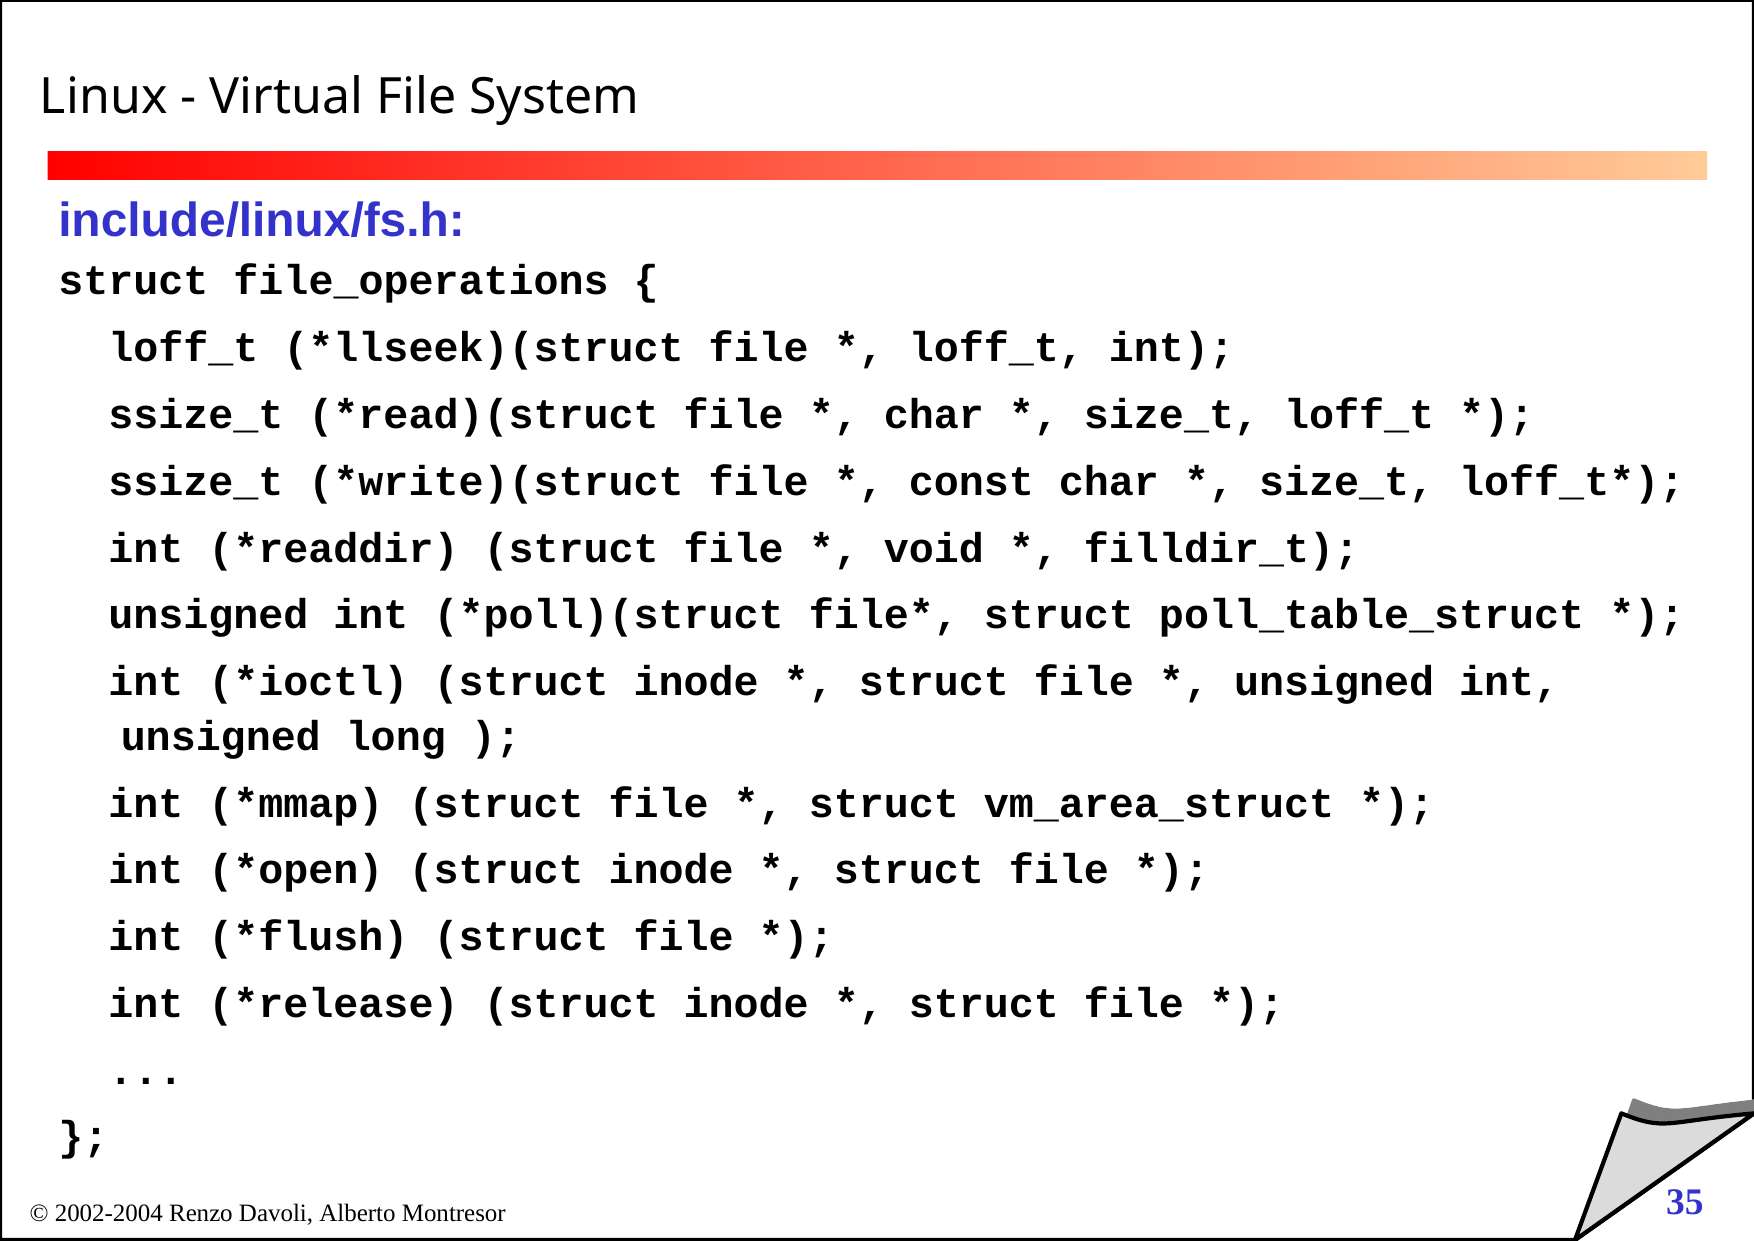

# Linux - Virtual File System
include/linux/fs.h:
struct file_operations {
 loff_t (*llseek)(struct file *, loff_t, int);
 ssize_t (*read)(struct file *, char *, size_t, loff_t *);
 ssize_t (*write)(struct file *, const char *, size_t, loff_t*);
 int (*readdir) (struct file *, void *, filldir_t);
 unsigned int (*poll)(struct file*, struct poll_table_struct *);
 int (*ioctl) (struct inode *, struct file *, unsigned int, unsigned long );
 int (*mmap) (struct file *, struct vm_area_struct *);
 int (*open) (struct inode *, struct file *);
 int (*flush) (struct file *);
 int (*release) (struct inode *, struct file *);
 ...
};